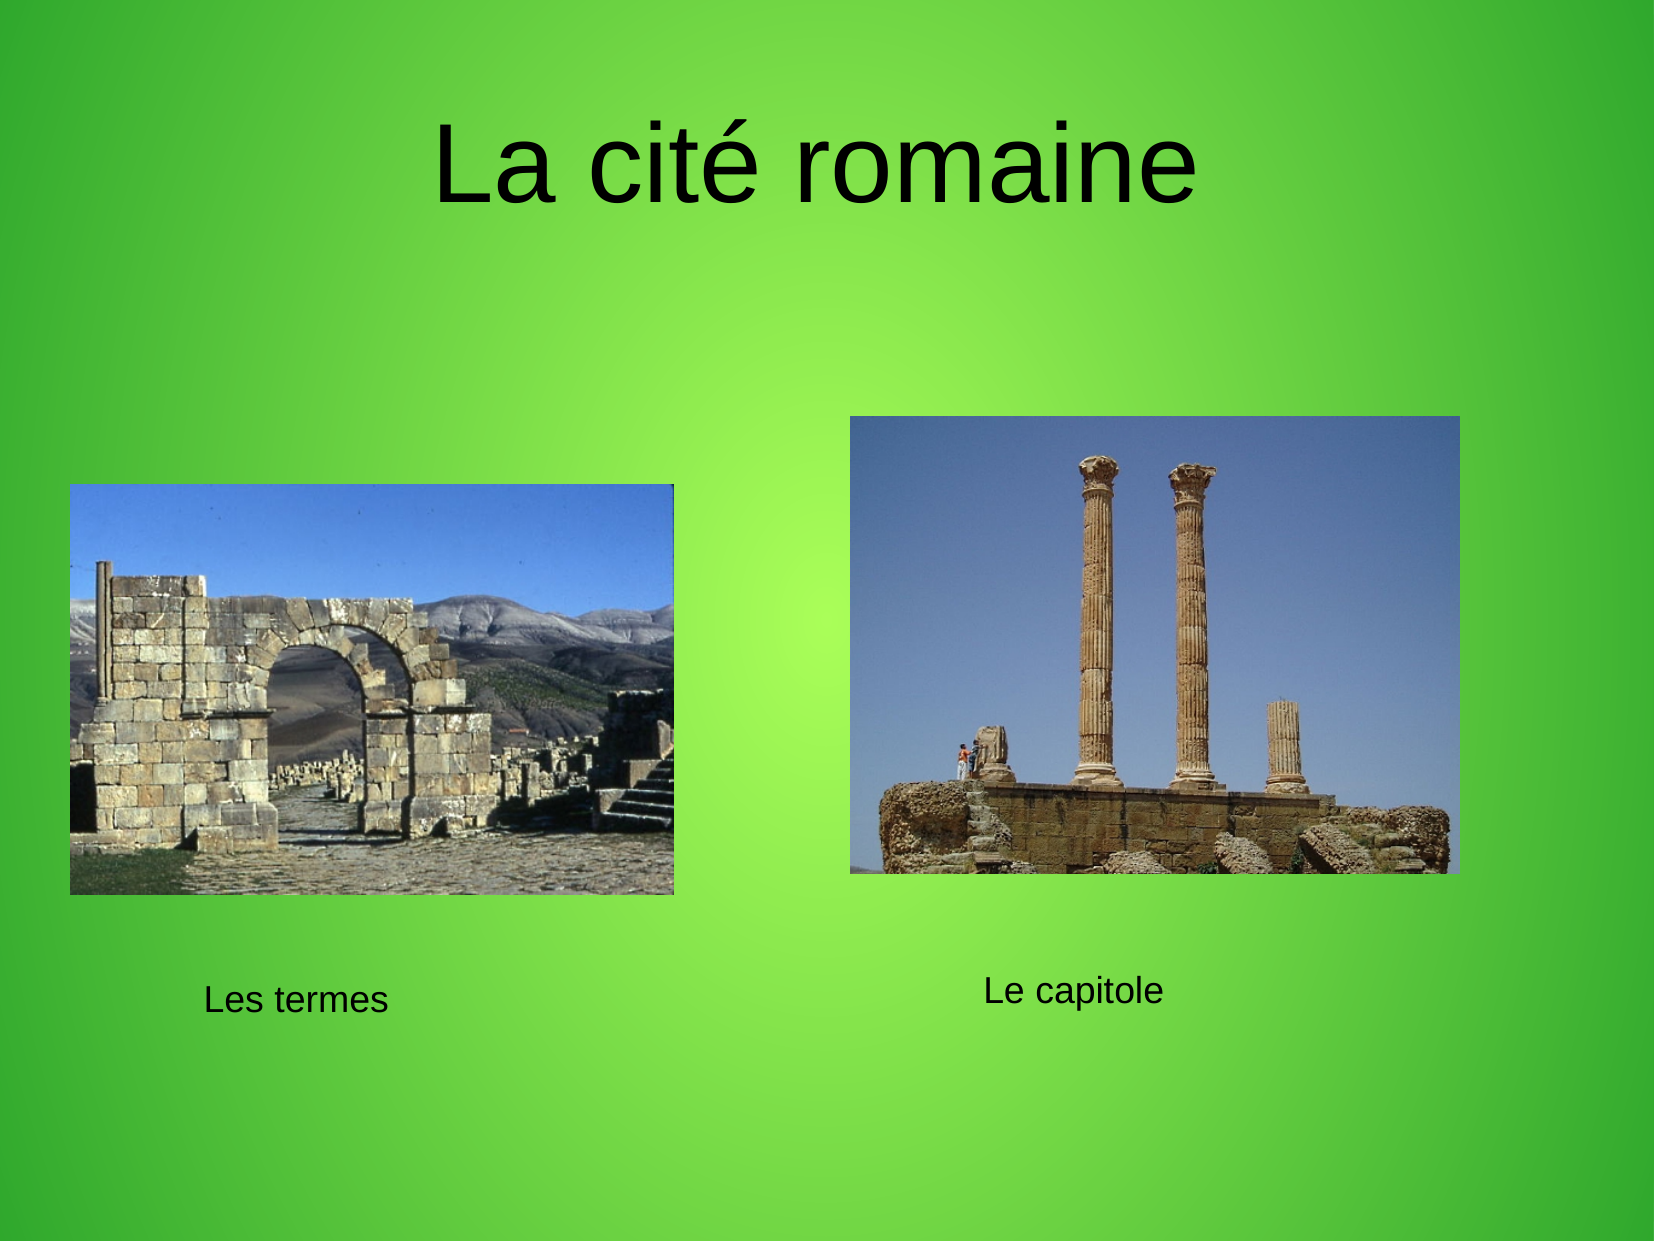

La cité romaine
Le capitole
 Les termes